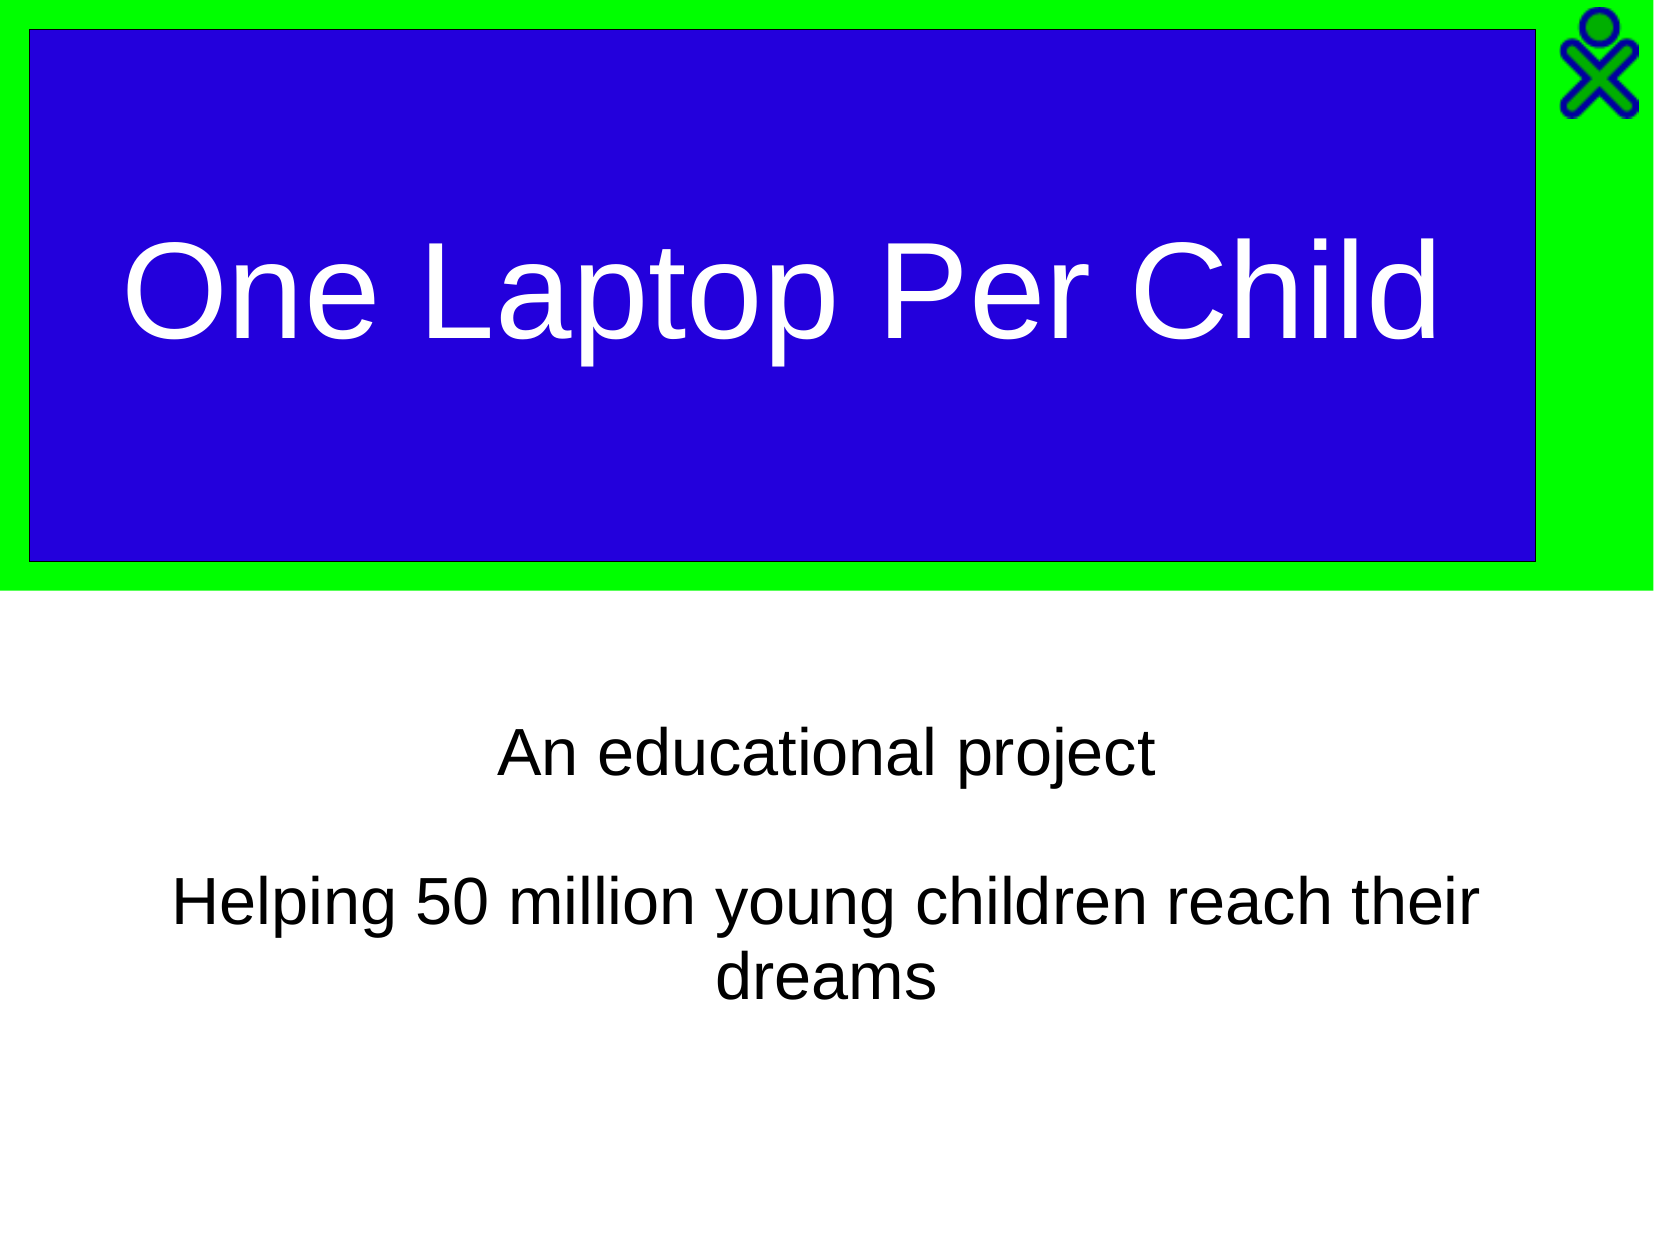

# One Laptop Per Child
An educational project
Helping 50 million young children reach their dreams